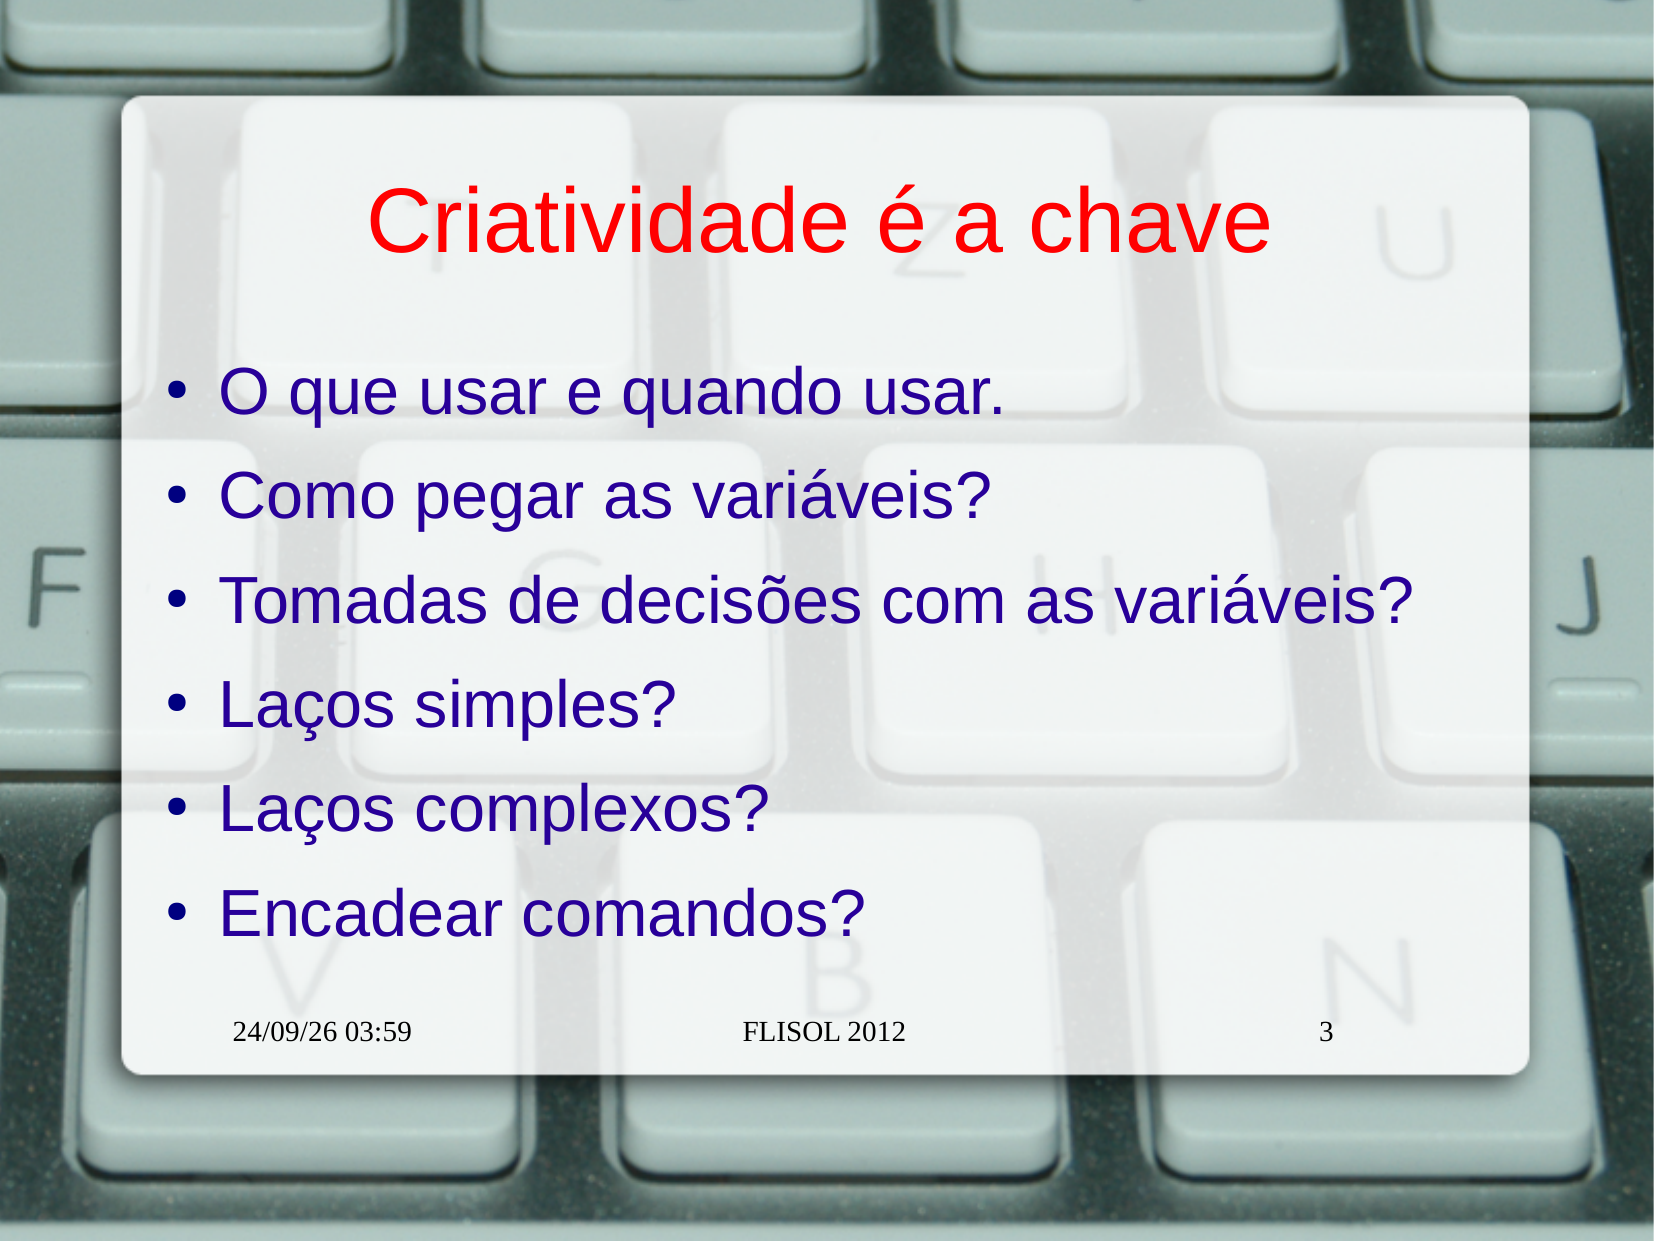

# Criatividade é a chave
O que usar e quando usar.
Como pegar as variáveis?
Tomadas de decisões com as variáveis?
Laços simples?
Laços complexos?
Encadear comandos?
FLISOL 2012
3